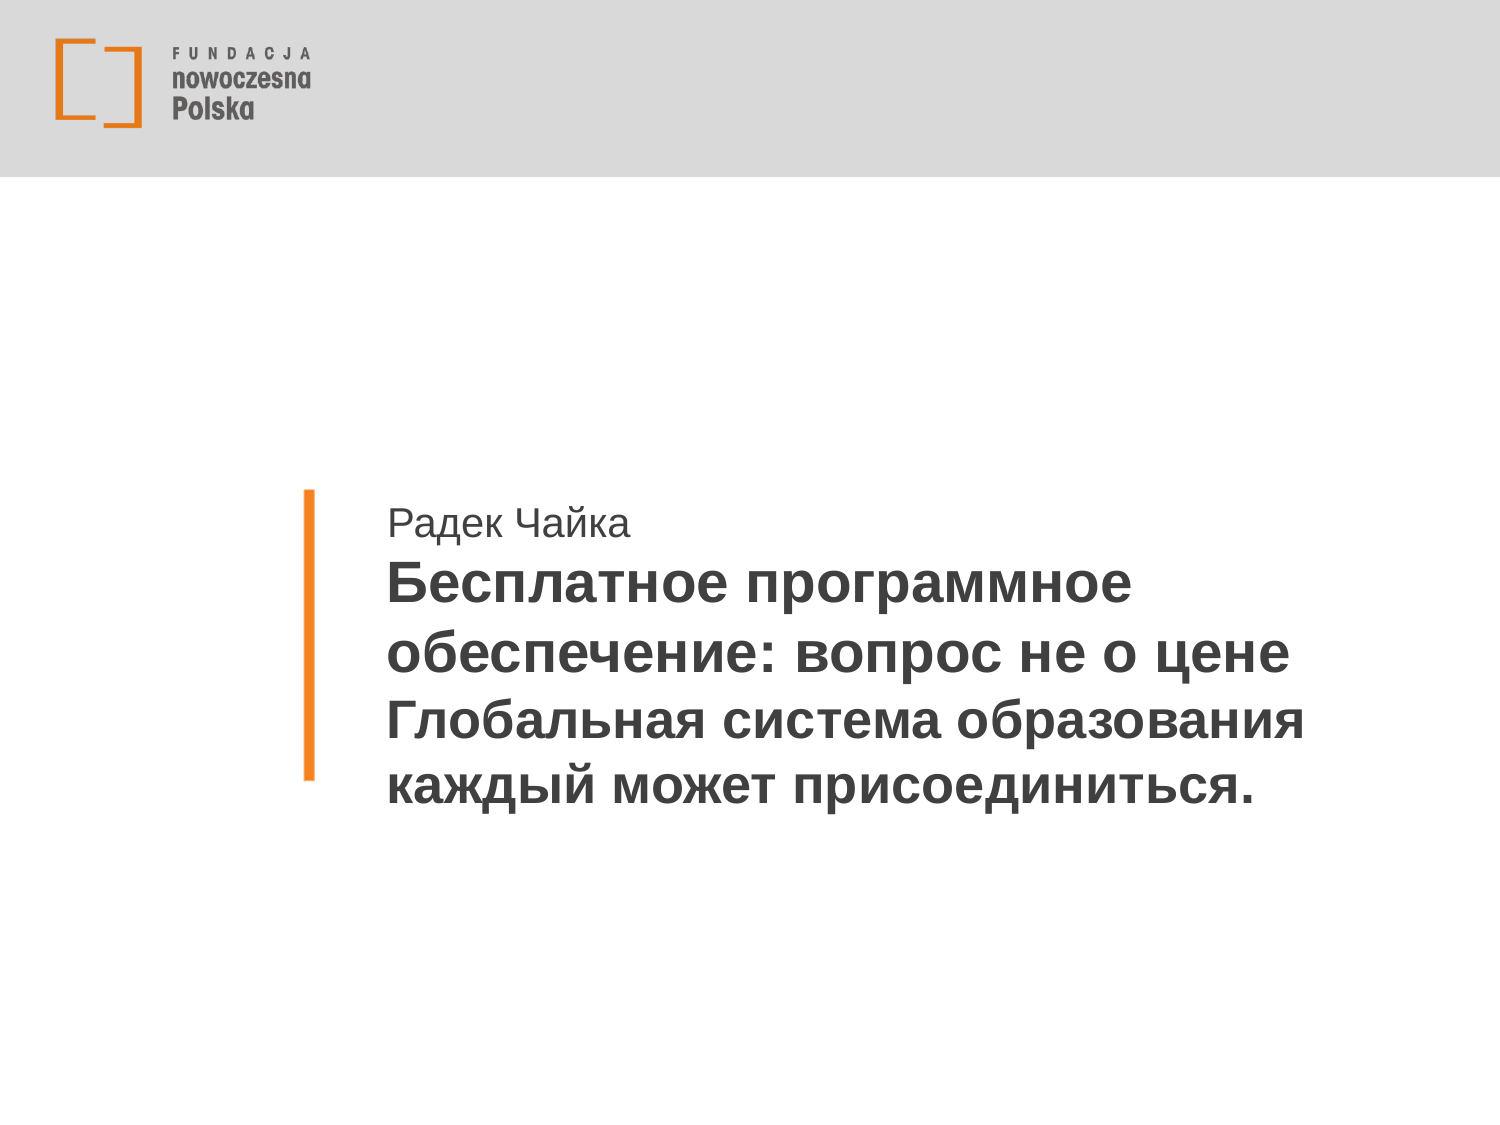

Радек Чайка
Бесплатное программное обеспечение: вопрос не о цене
Глобальная система образования
каждый может присоединиться.